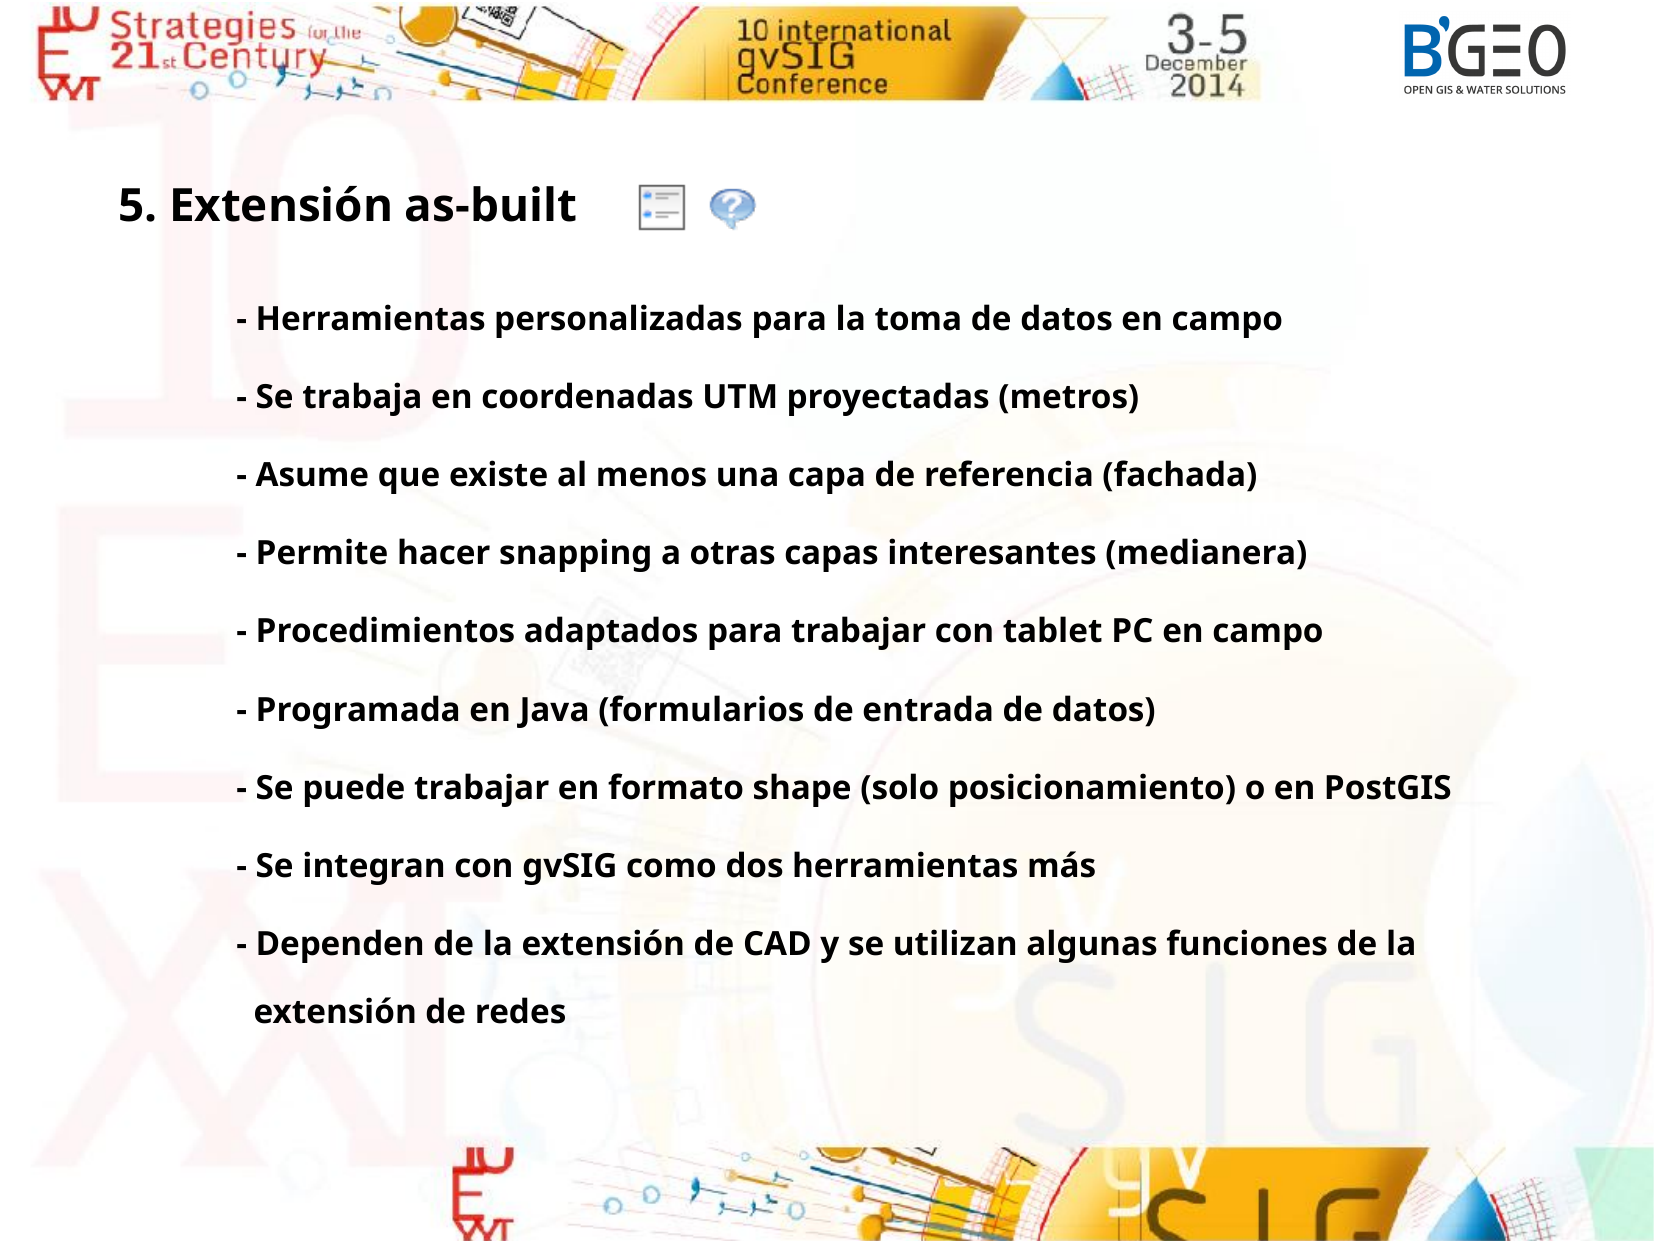

5. Extensión as-built
- Herramientas personalizadas para la toma de datos en campo
- Se trabaja en coordenadas UTM proyectadas (metros)
- Asume que existe al menos una capa de referencia (fachada)
- Permite hacer snapping a otras capas interesantes (medianera)
- Procedimientos adaptados para trabajar con tablet PC en campo
- Programada en Java (formularios de entrada de datos)
- Se puede trabajar en formato shape (solo posicionamiento) o en PostGIS
- Se integran con gvSIG como dos herramientas más
- Dependen de la extensión de CAD y se utilizan algunas funciones de la extensión de redes